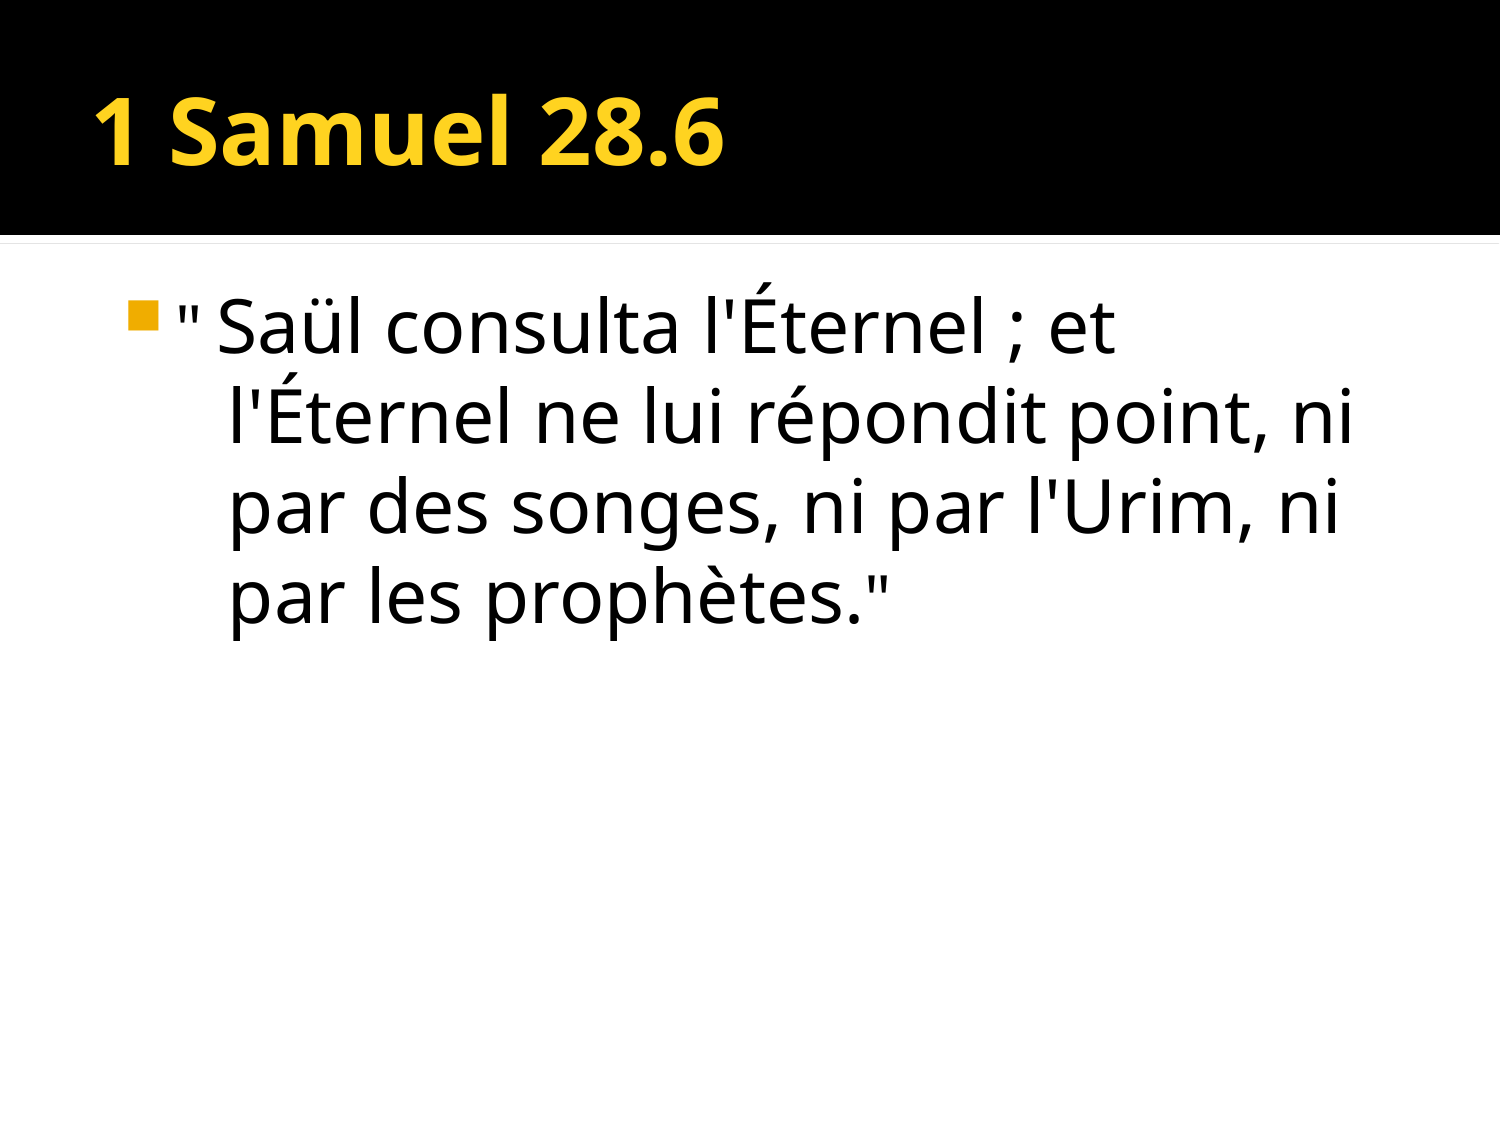

# 1 Samuel 28.6
" Saül consulta l'Éternel ; et l'Éternel ne lui répondit point, ni par des songes, ni par l'Urim, ni par les prophètes."